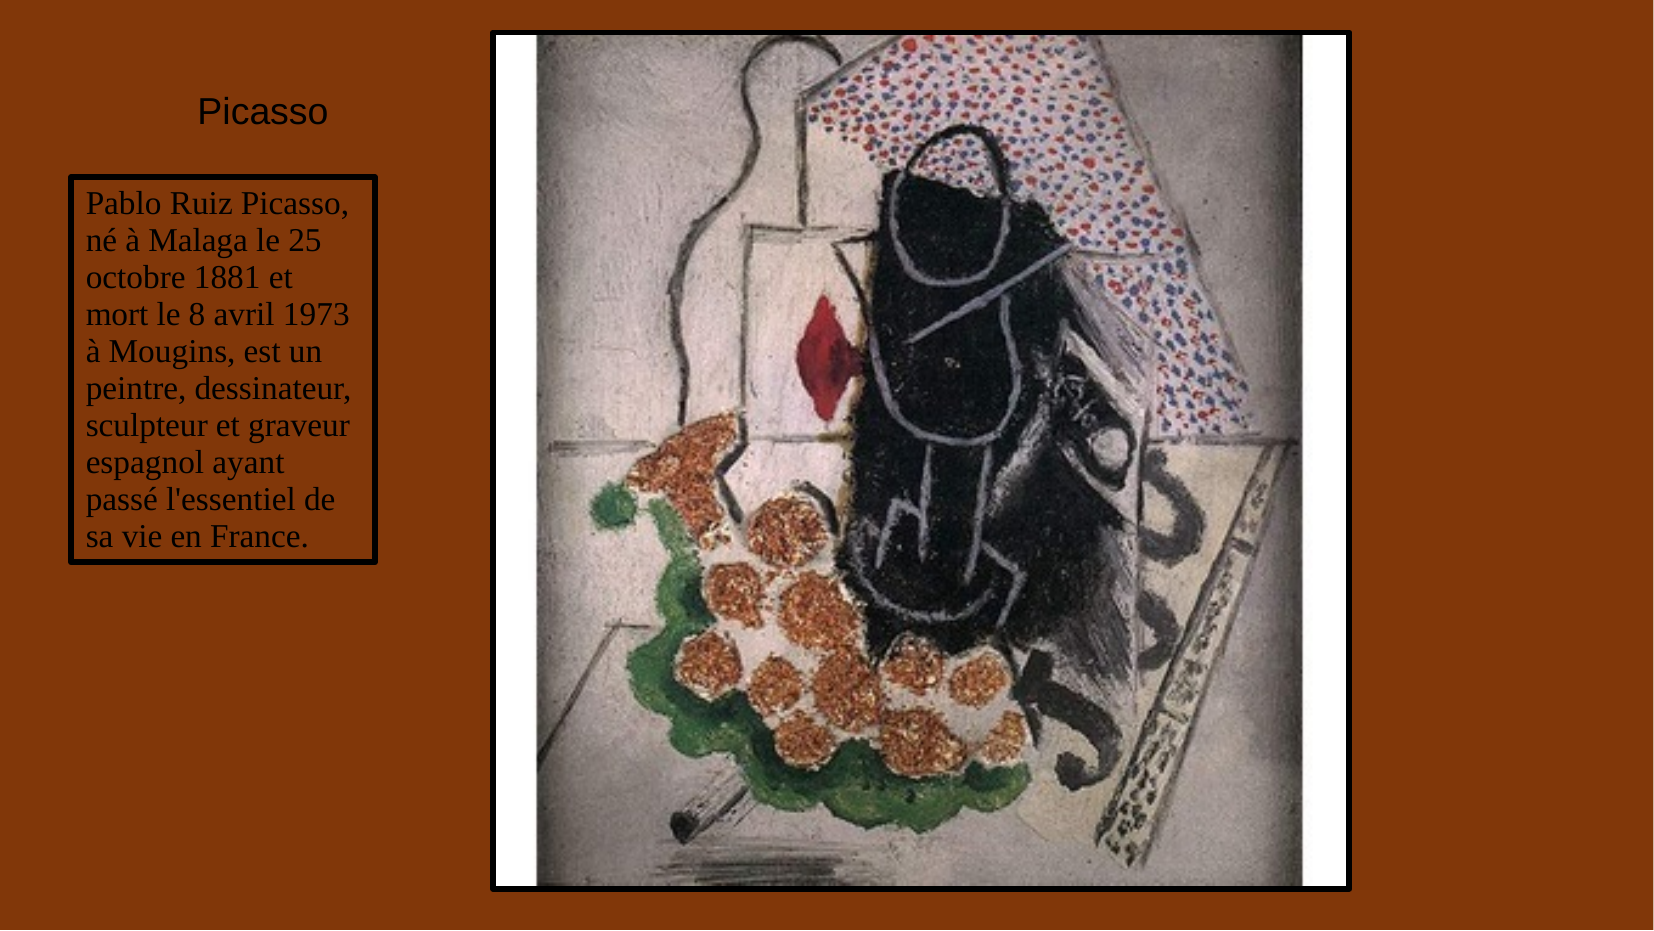

# Picasso
Pablo Ruiz Picasso, né à Malaga le 25 octobre 1881 et mort le 8 avril 1973 à Mougins, est un peintre, dessinateur, sculpteur et graveur espagnol ayant passé l'essentiel de sa vie en France.